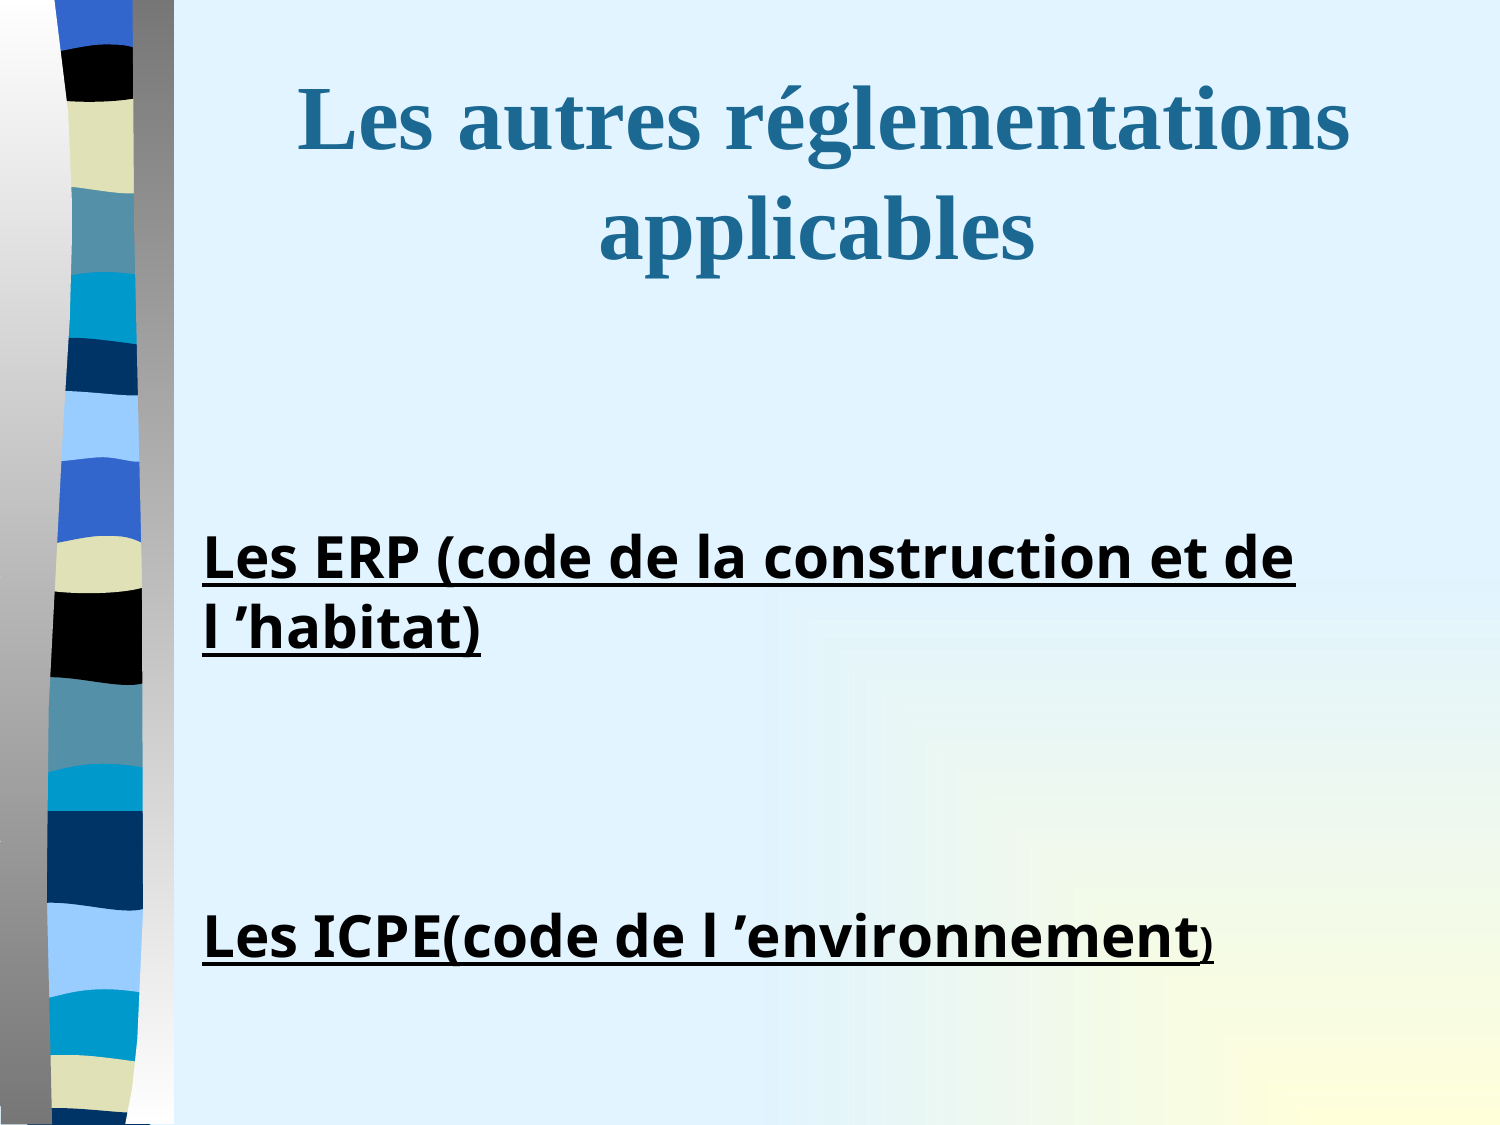

Les autres réglementations applicables
Les ERP (code de la construction et de l ’habitat)
Les ICPE(code de l ’environnement)